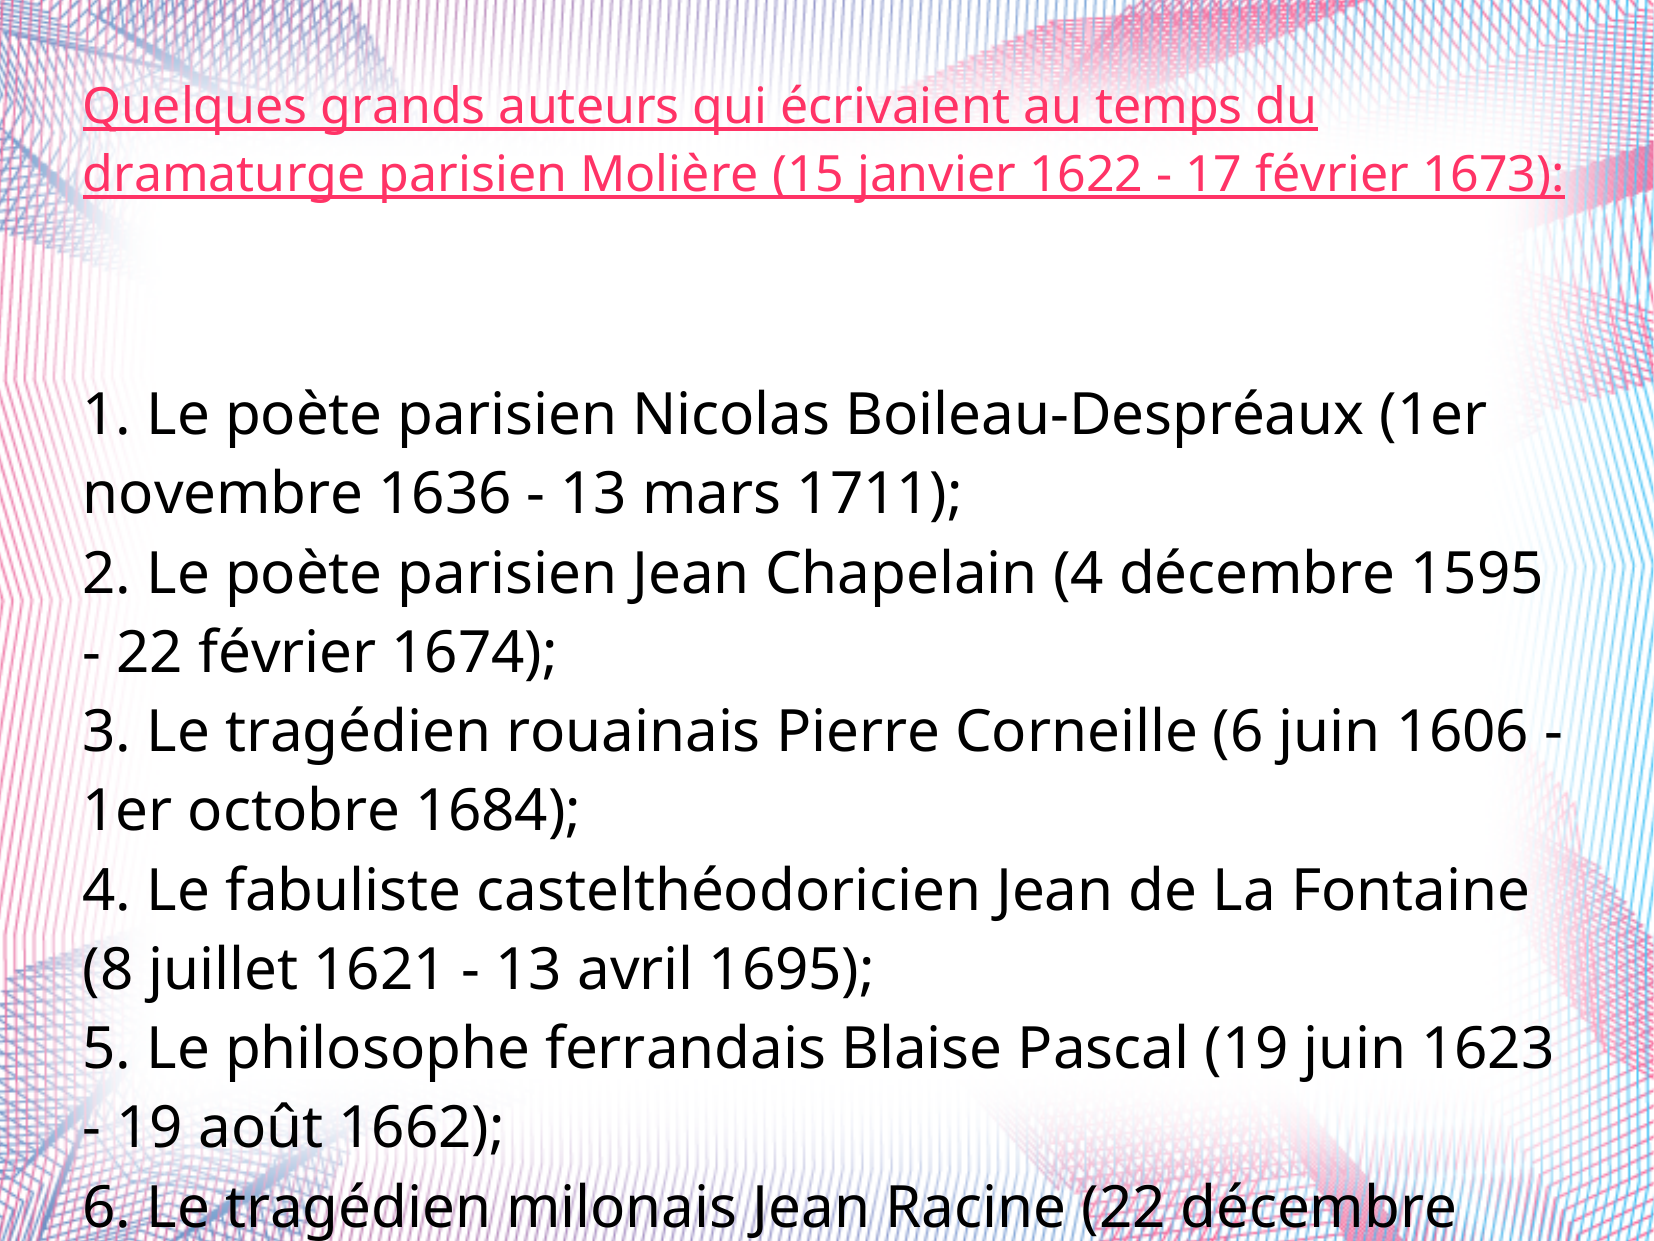

# Quelques grands auteurs qui écrivaient au temps du dramaturge parisien Molière (15 janvier 1622 - 17 février 1673):
1. Le poète parisien Nicolas Boileau-Despréaux (1er novembre 1636 - 13 mars 1711);
2. Le poète parisien Jean Chapelain (4 décembre 1595 - 22 février 1674);
3. Le tragédien rouainais Pierre Corneille (6 juin 1606 - 1er octobre 1684);
4. Le fabuliste castelthéodoricien Jean de La Fontaine (8 juillet 1621 - 13 avril 1695);
5. Le philosophe ferrandais Blaise Pascal (19 juin 1623 - 19 août 1662);
6. Le tragédien milonais Jean Racine (22 décembre 1639 - 21 avril 1699).